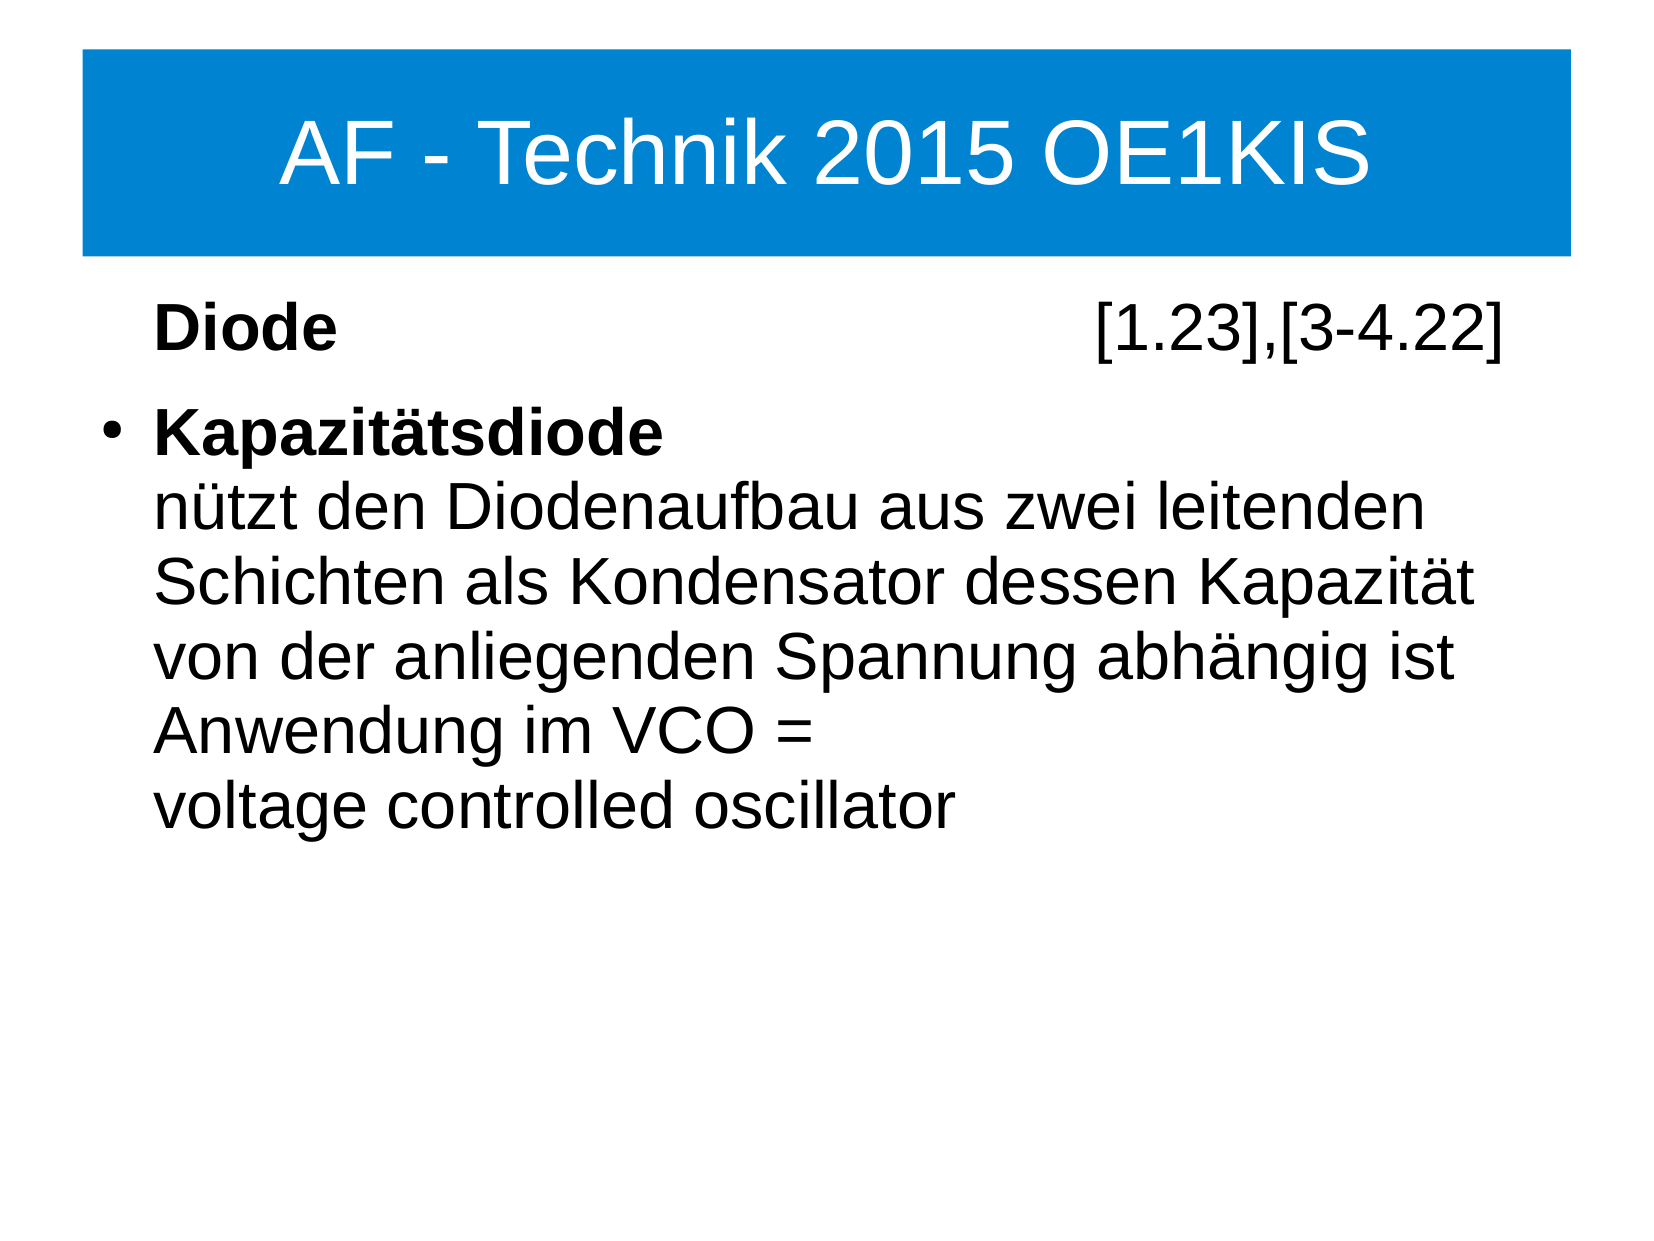

#
AF - Technik 2015 OE1KIS
Diode [1.23],[3-4.22]
Kapazitätsdiode
nützt den Diodenaufbau aus zwei leitenden Schichten als Kondensator dessen Kapazität von der anliegenden Spannung abhängig ist
Anwendung im VCO =
voltage controlled oscillator